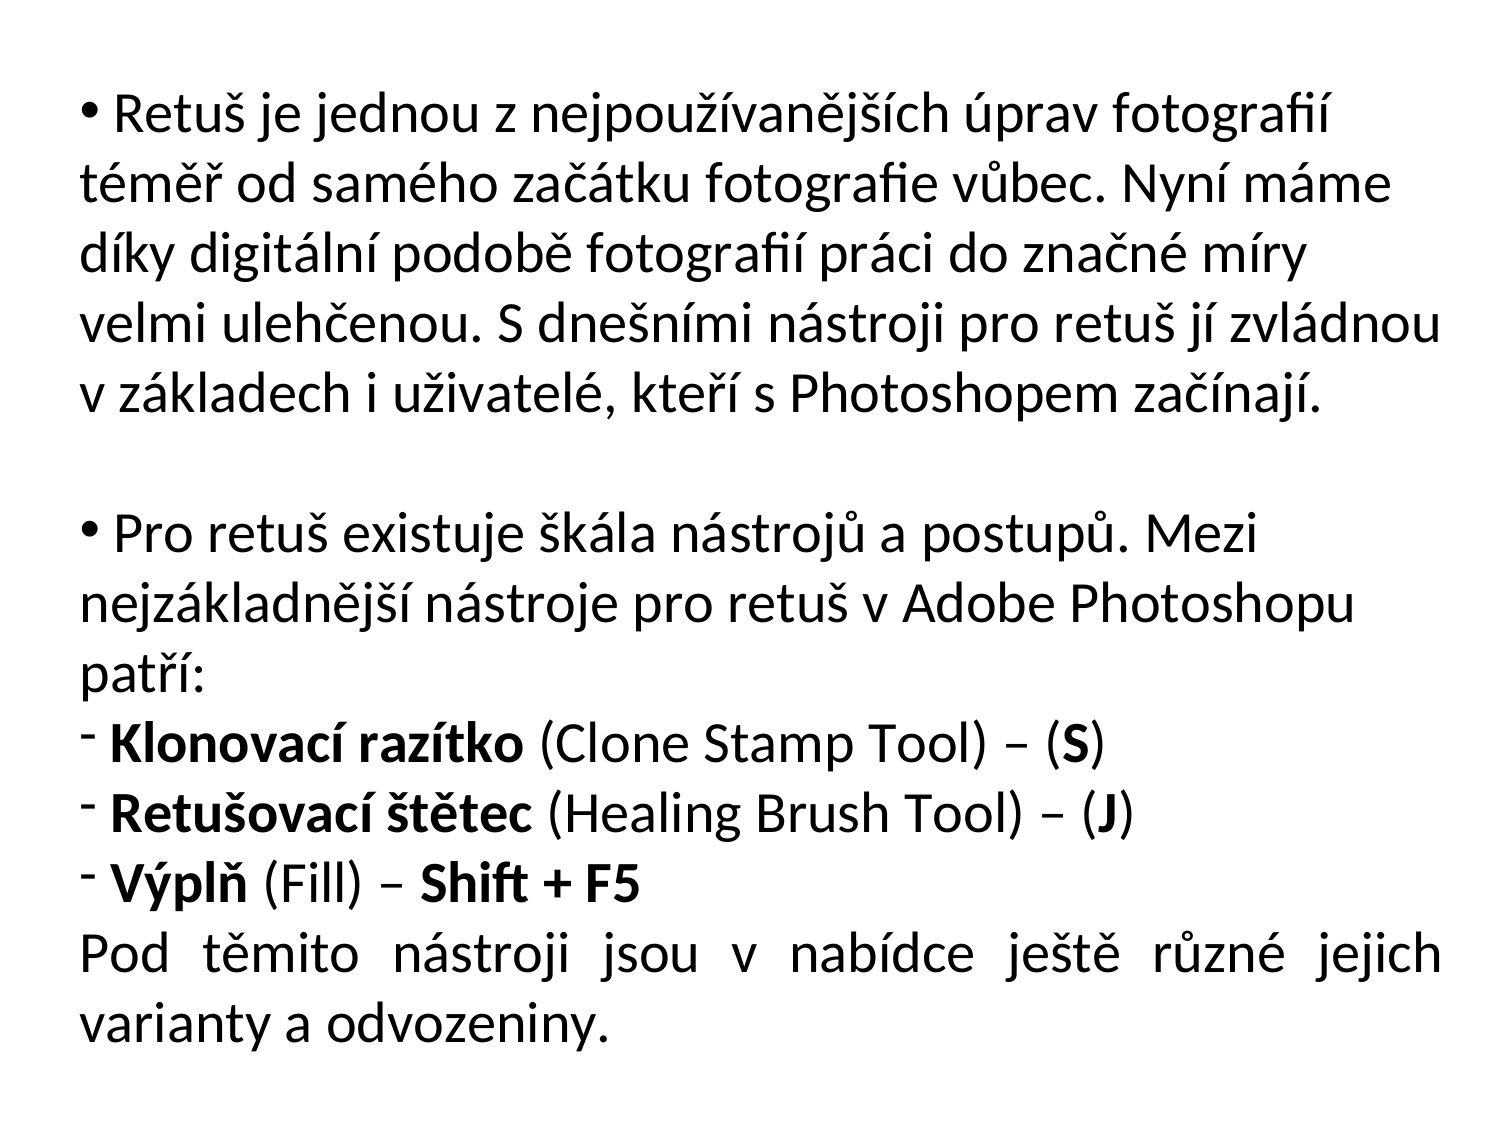

Retuš je jednou z nejpoužívanějších úprav fotografií téměř od samého začátku fotografie vůbec. Nyní máme díky digitální podobě fotografií práci do značné míry velmi ulehčenou. S dnešními nástroji pro retuš jí zvládnou v základech i uživatelé, kteří s Photoshopem začínají.
 Pro retuš existuje škála nástrojů a postupů. Mezi nejzákladnější nástroje pro retuš v Adobe Photoshopu patří:
 Klonovací razítko (Clone Stamp Tool) – (S)
 Retušovací štětec (Healing Brush Tool) – (J)
 Výplň (Fill) – Shift + F5
Pod těmito nástroji jsou v nabídce ještě různé jejich varianty a odvozeniny.